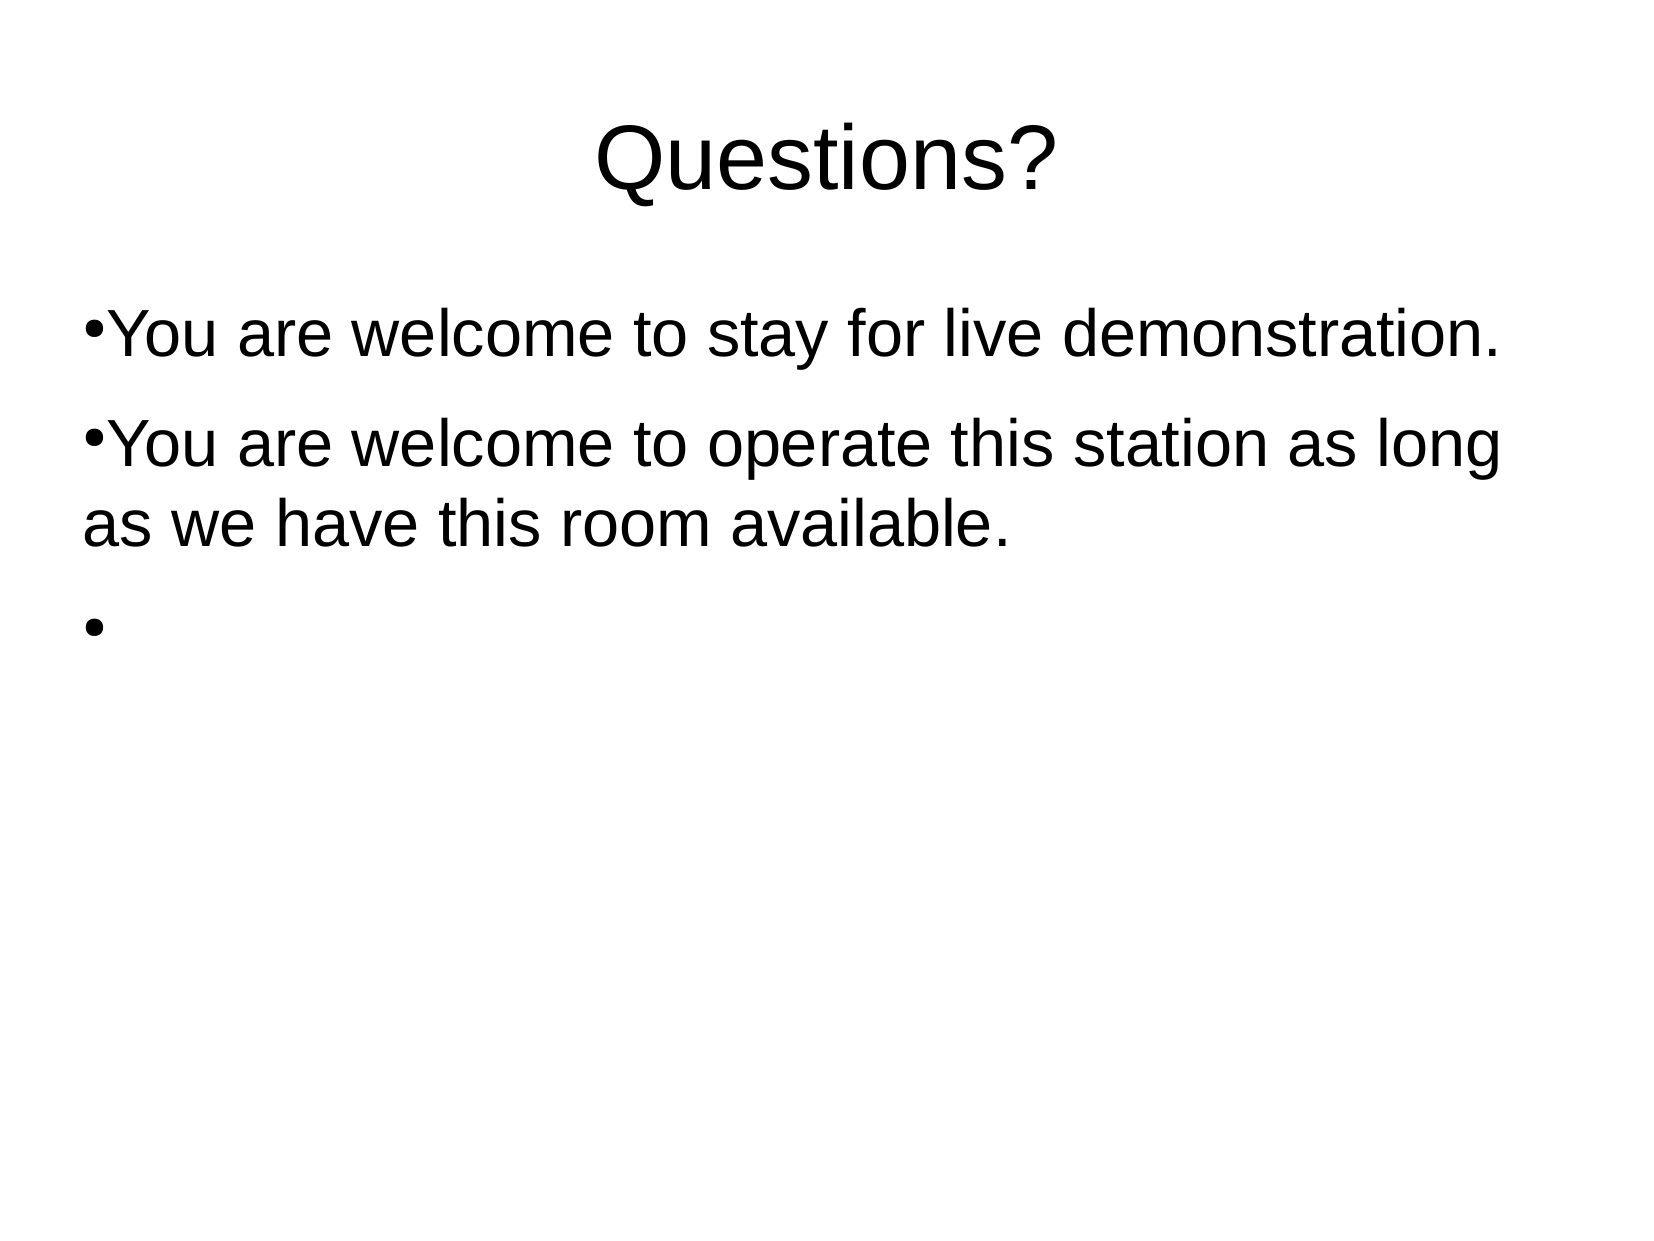

# Questions?
You are welcome to stay for live demonstration.
You are welcome to operate this station as long as we have this room available.